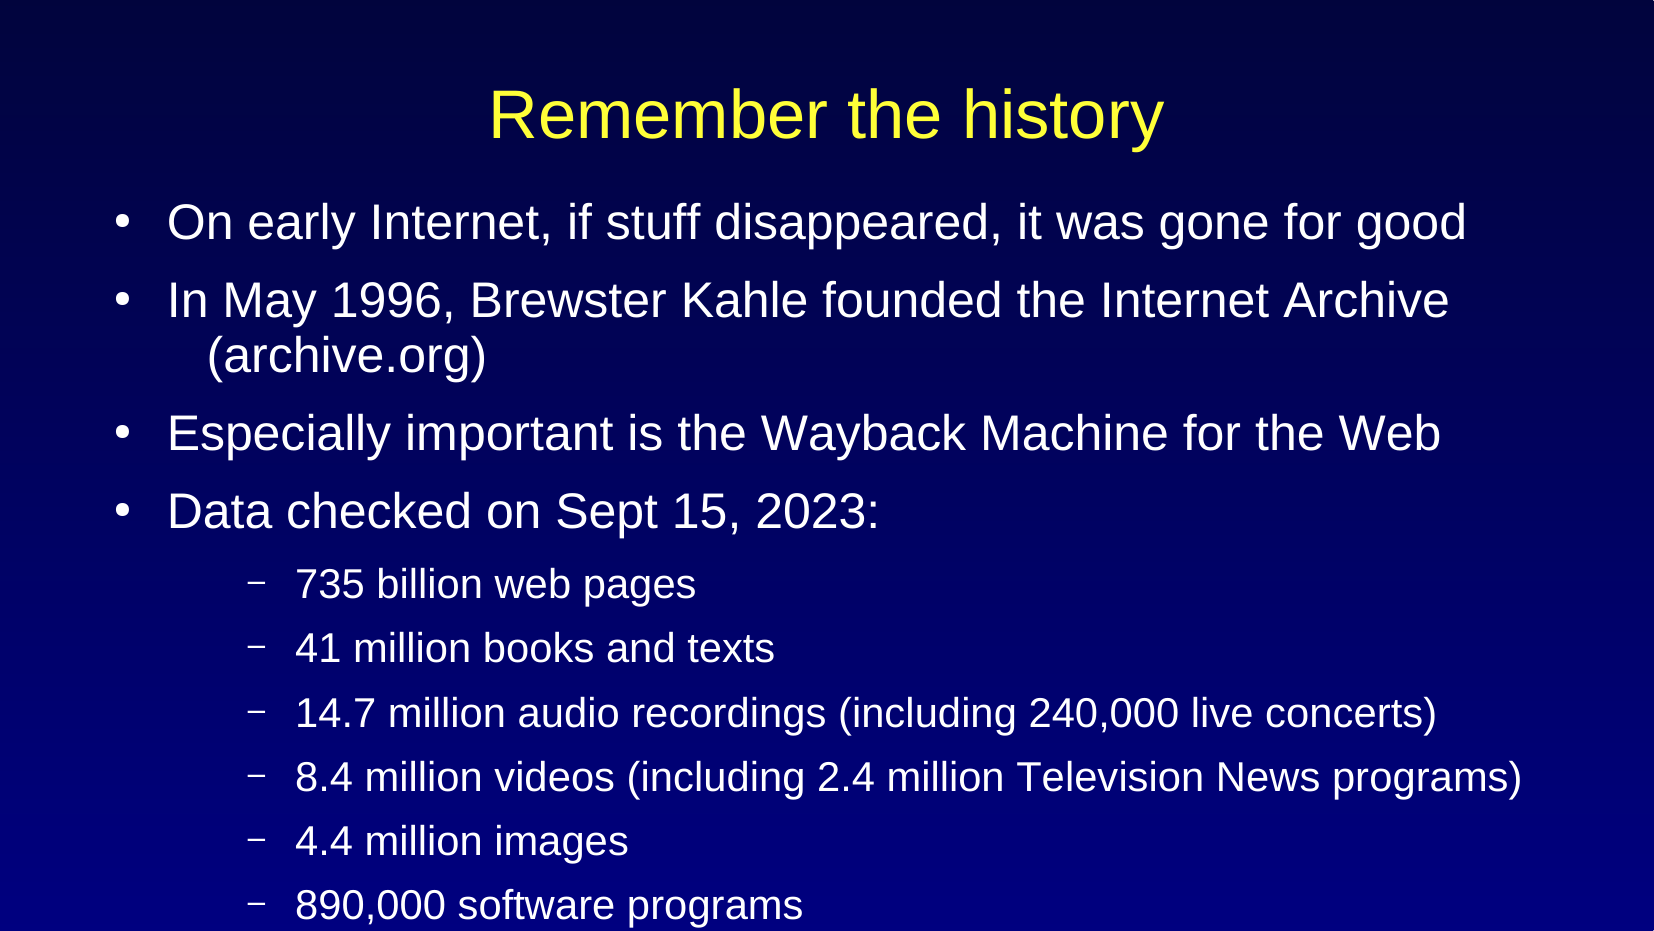

# Remember the history
On early Internet, if stuff disappeared, it was gone for good
In May 1996, Brewster Kahle founded the Internet Archive (archive.org)
Especially important is the Wayback Machine for the Web
Data checked on Sept 15, 2023:
735 billion web pages
41 million books and texts
14.7 million audio recordings (including 240,000 live concerts)
8.4 million videos (including 2.4 million Television News programs)
4.4 million images
890,000 software programs